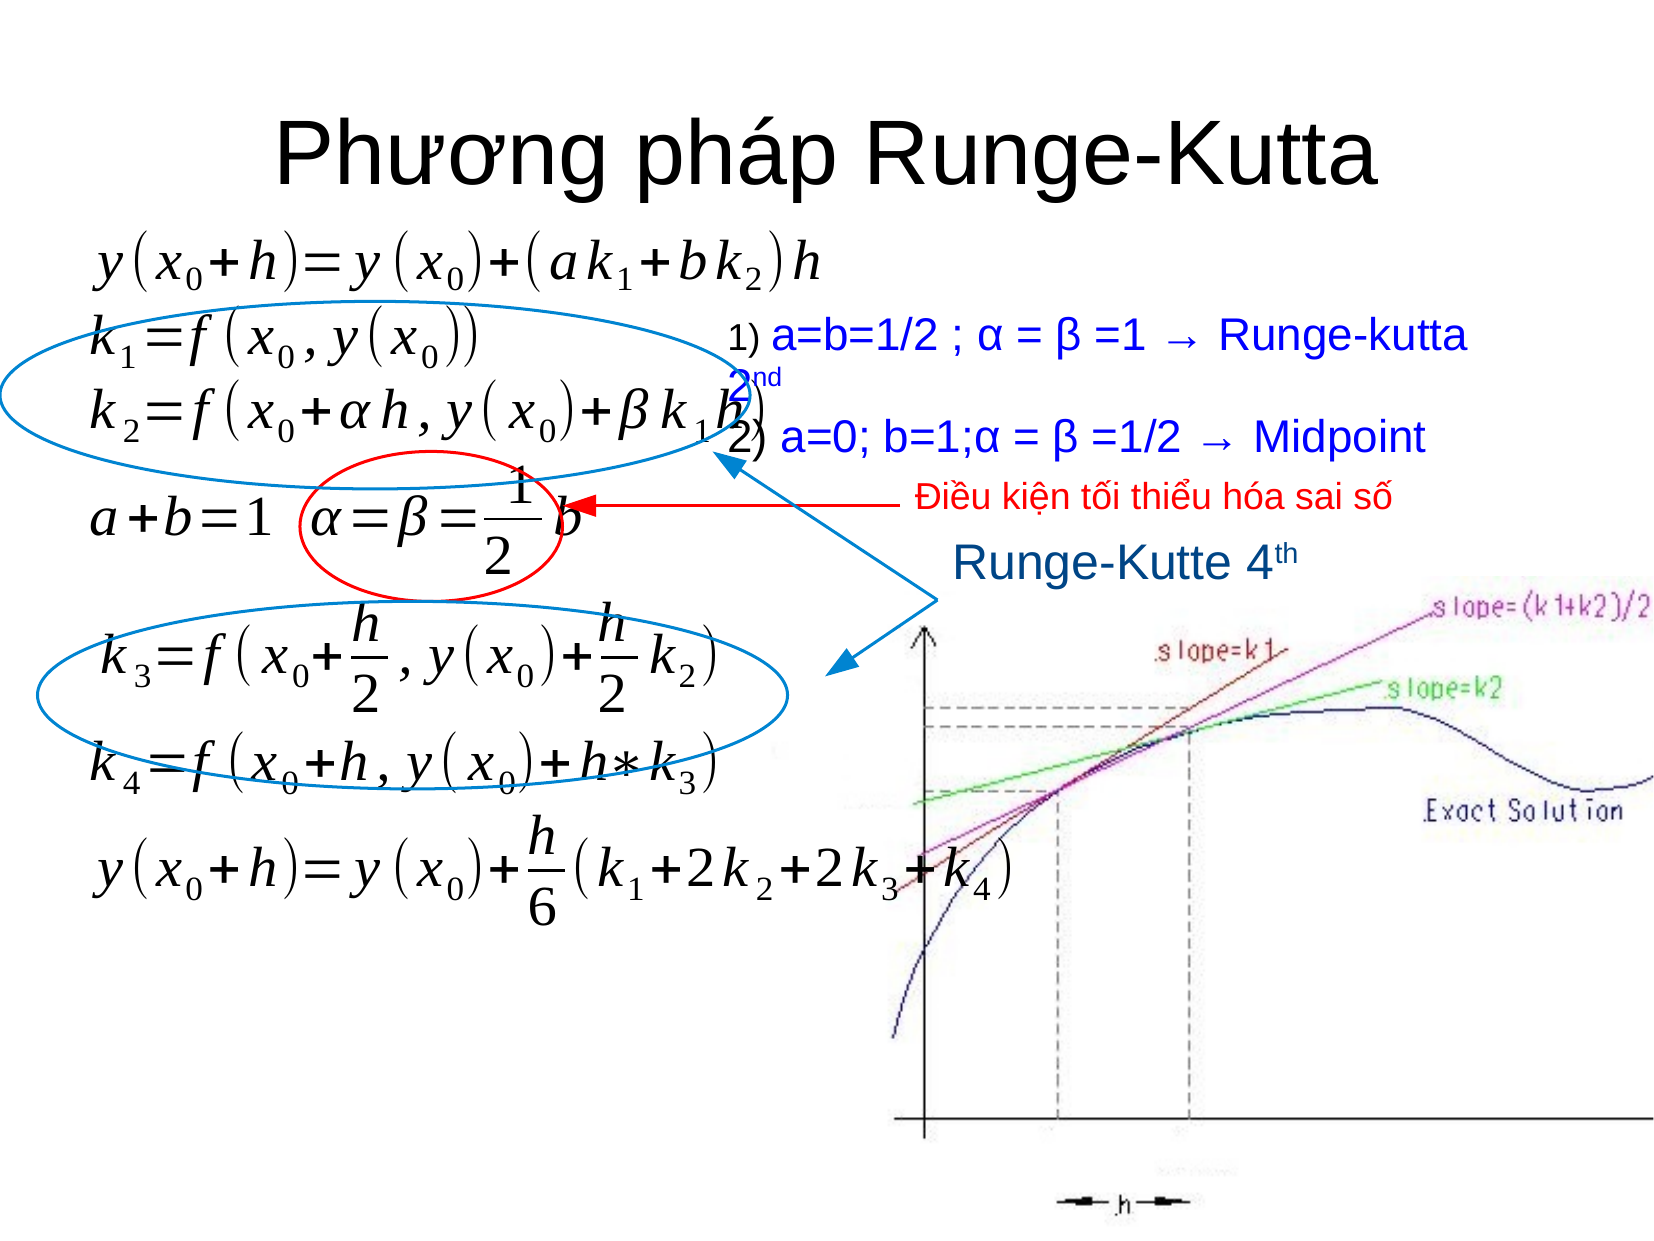

# Phương pháp Runge-Kutta
 a=b=1/2 ; α = β =1 → Runge-kutta 2nd
 a=0; b=1;α = β =1/2 → Midpoint
Điều kiện tối thiểu hóa sai số
Runge-Kutte 4th